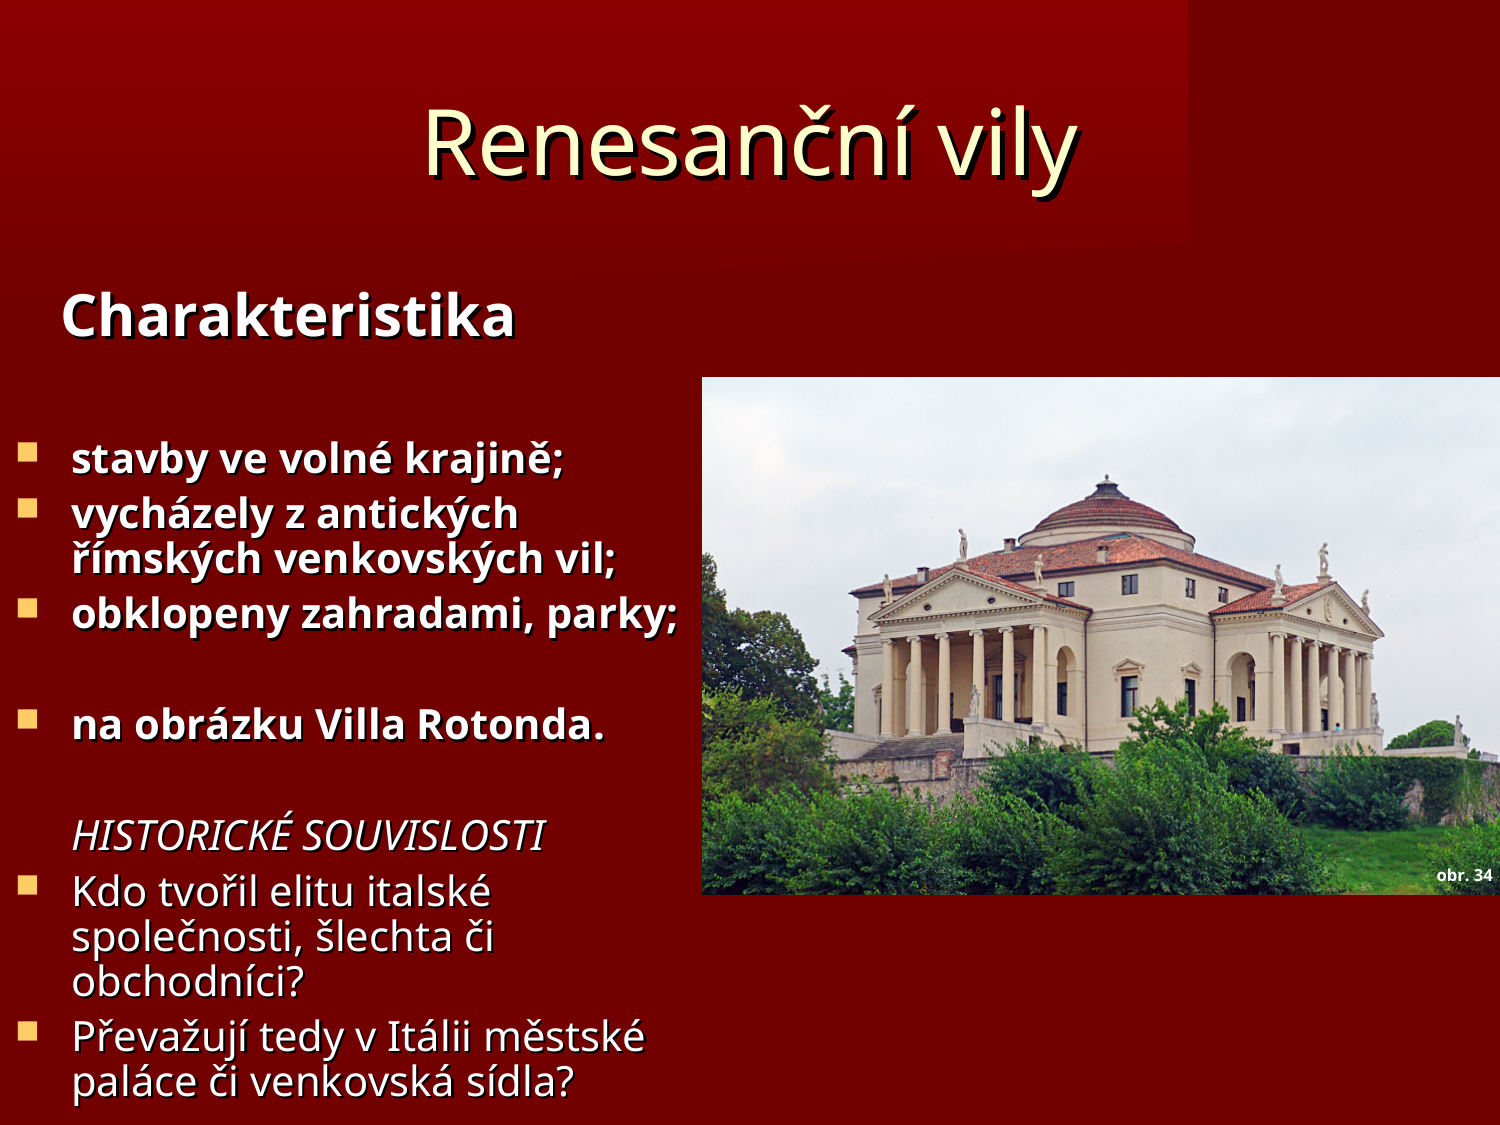

# Renesanční vily
 Charakteristika
stavby ve volné krajině;
vycházely z antických římských venkovských vil;
obklopeny zahradami, parky;
na obrázku Villa Rotonda.
	HISTORICKÉ SOUVISLOSTI
Kdo tvořil elitu italské společnosti, šlechta či obchodníci?
Převažují tedy v Itálii městské paláce či venkovská sídla?
obr. 34